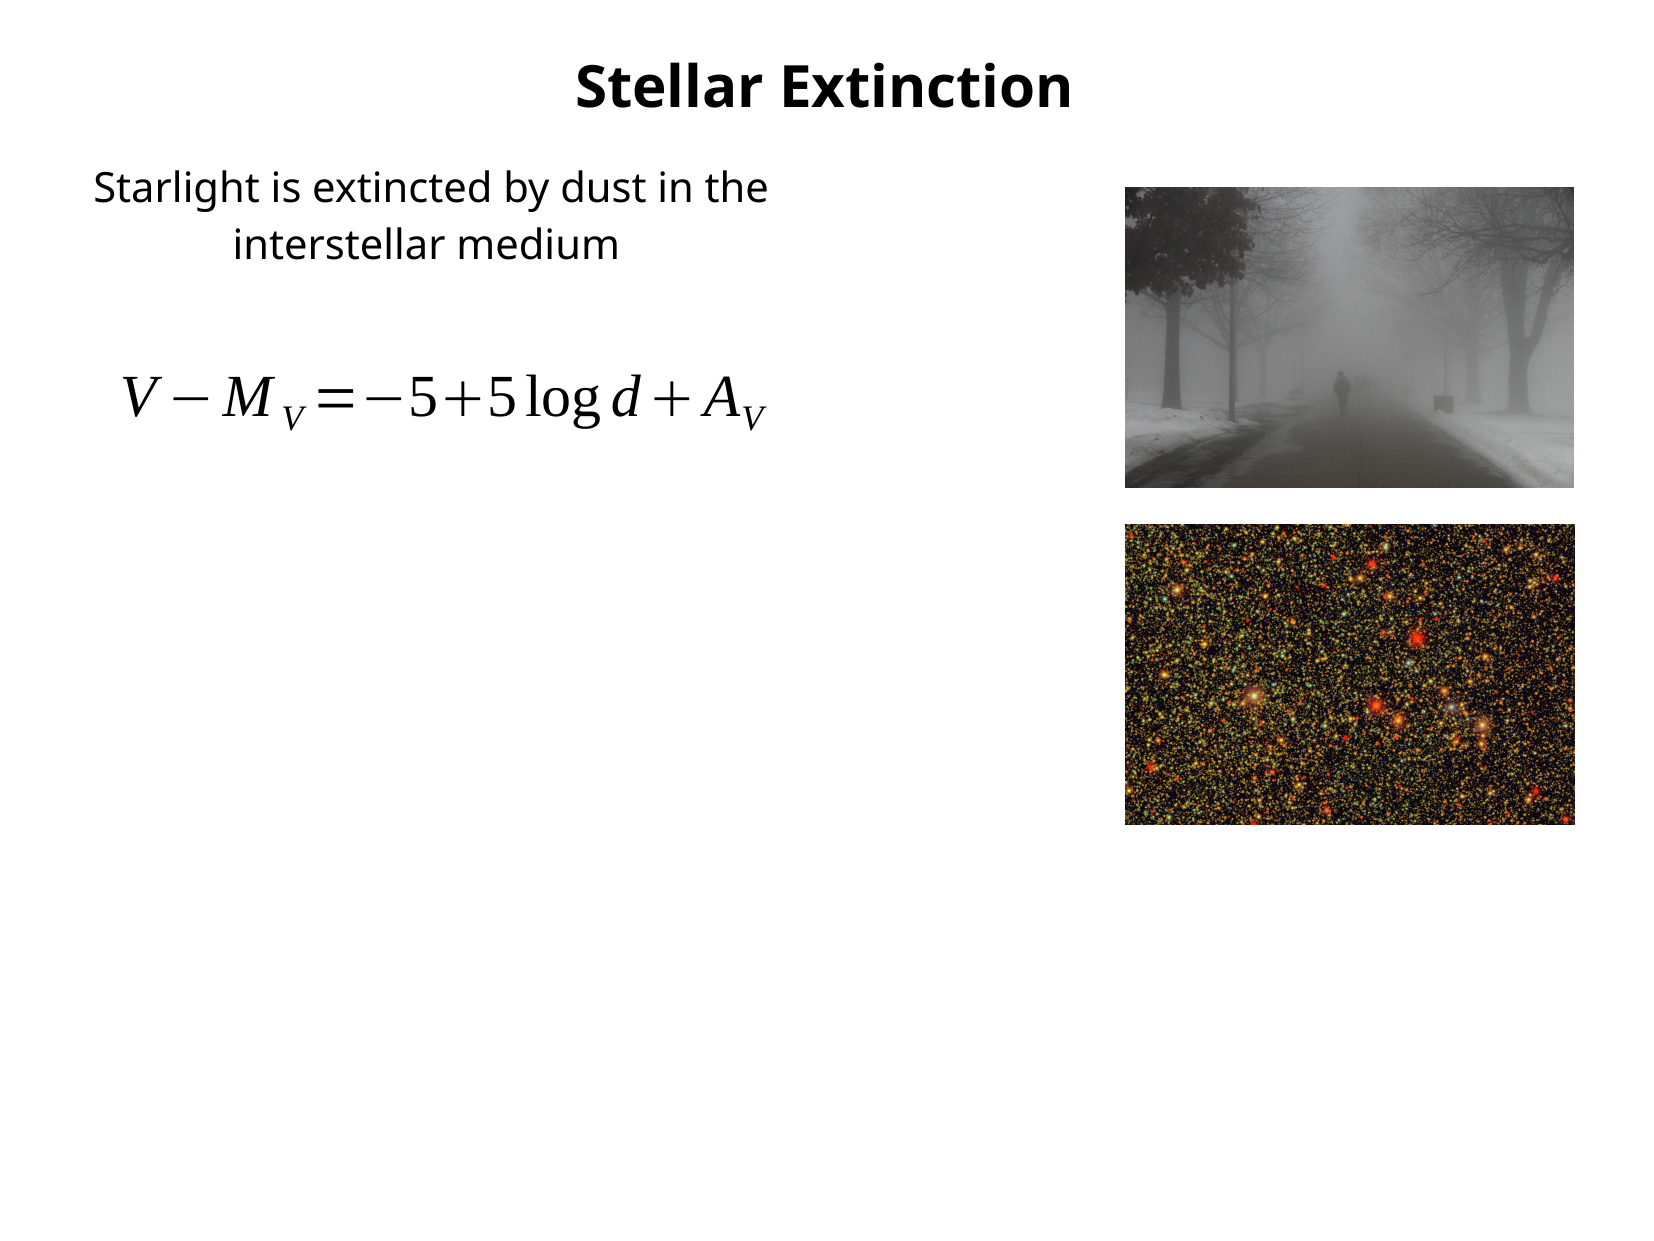

Stellar Extinction
Starlight is extincted by dust in the interstellar medium